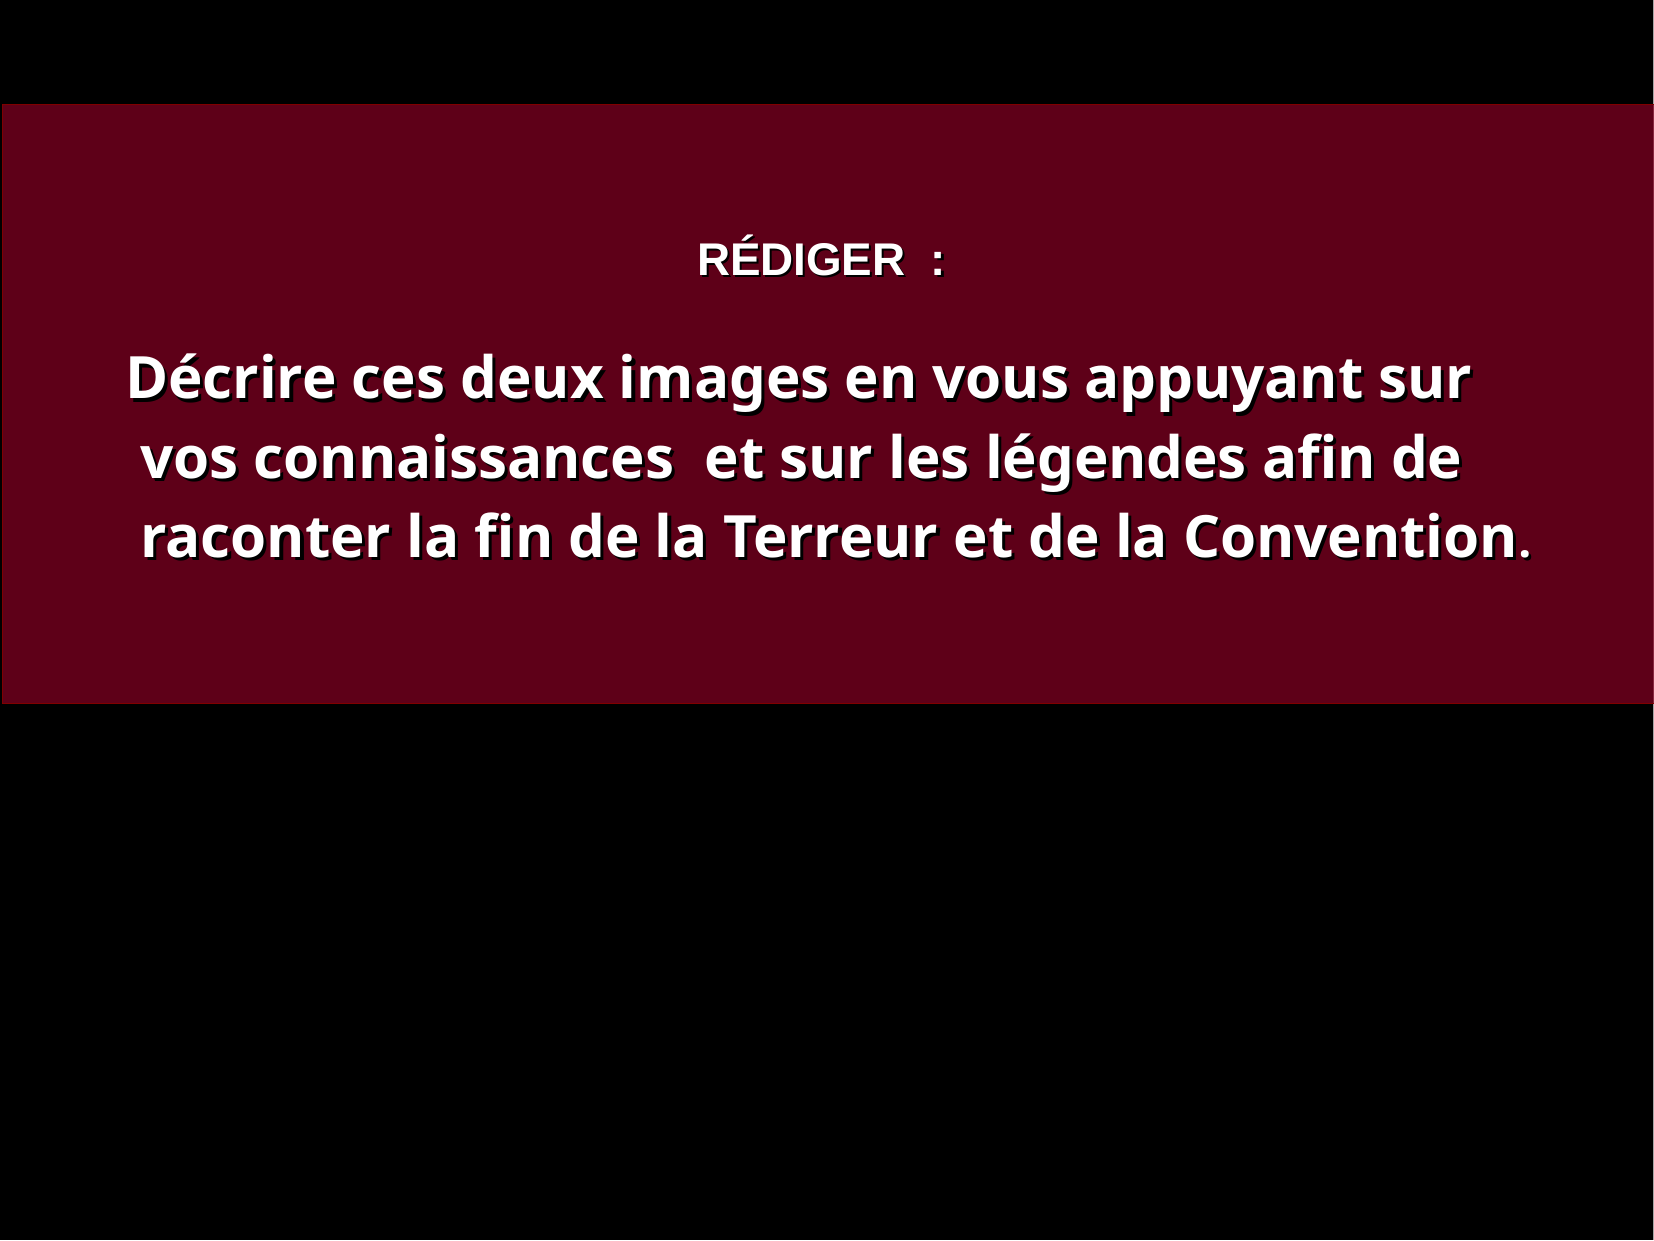

RÉDIGER :
Décrire ces deux images en vous appuyant sur
 vos connaissances et sur les légendes afin de
 raconter la fin de la Terreur et de la Convention.